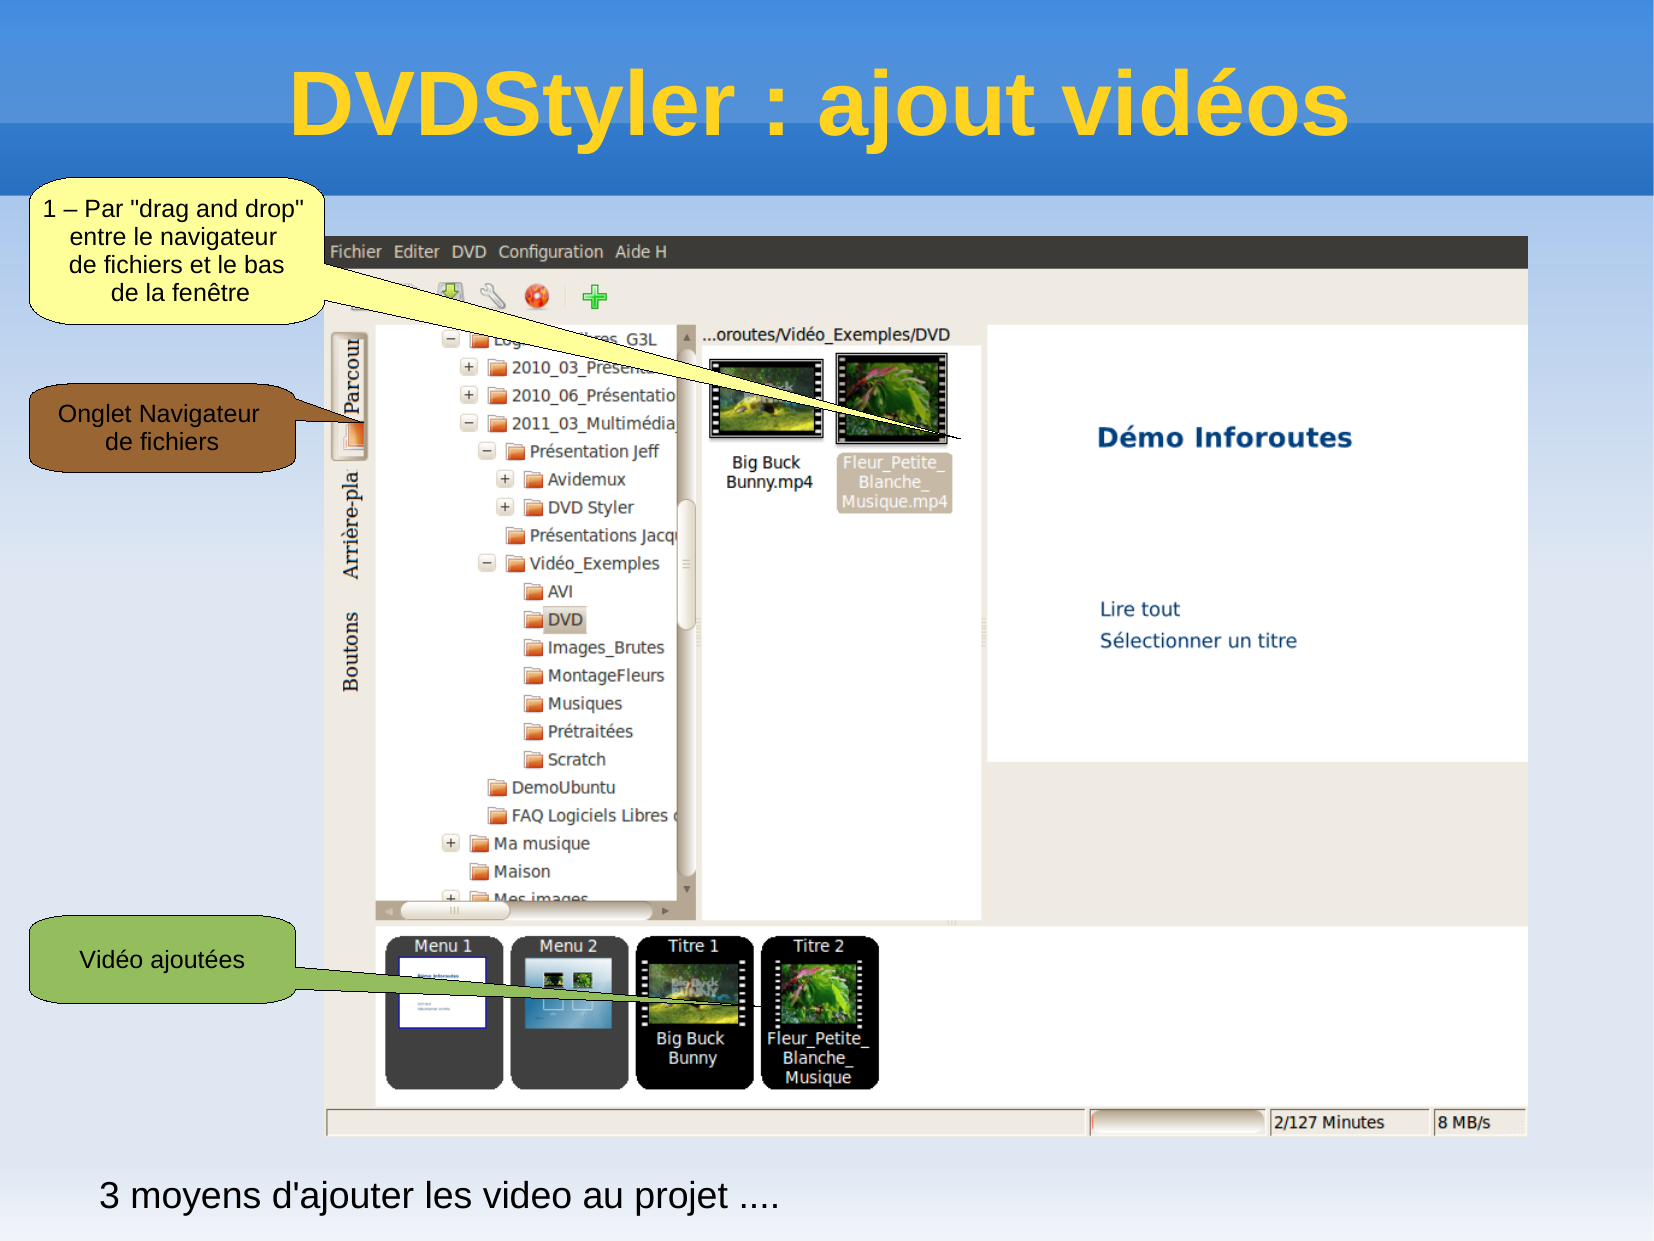

# DVDStyler : ajout vidéos
1 – Par "drag and drop"
entre le navigateur
de fichiers et le bas
 de la fenêtre
Onglet Navigateur
de fichiers
Vidéo ajoutées
 3 moyens d'ajouter les video au projet ....